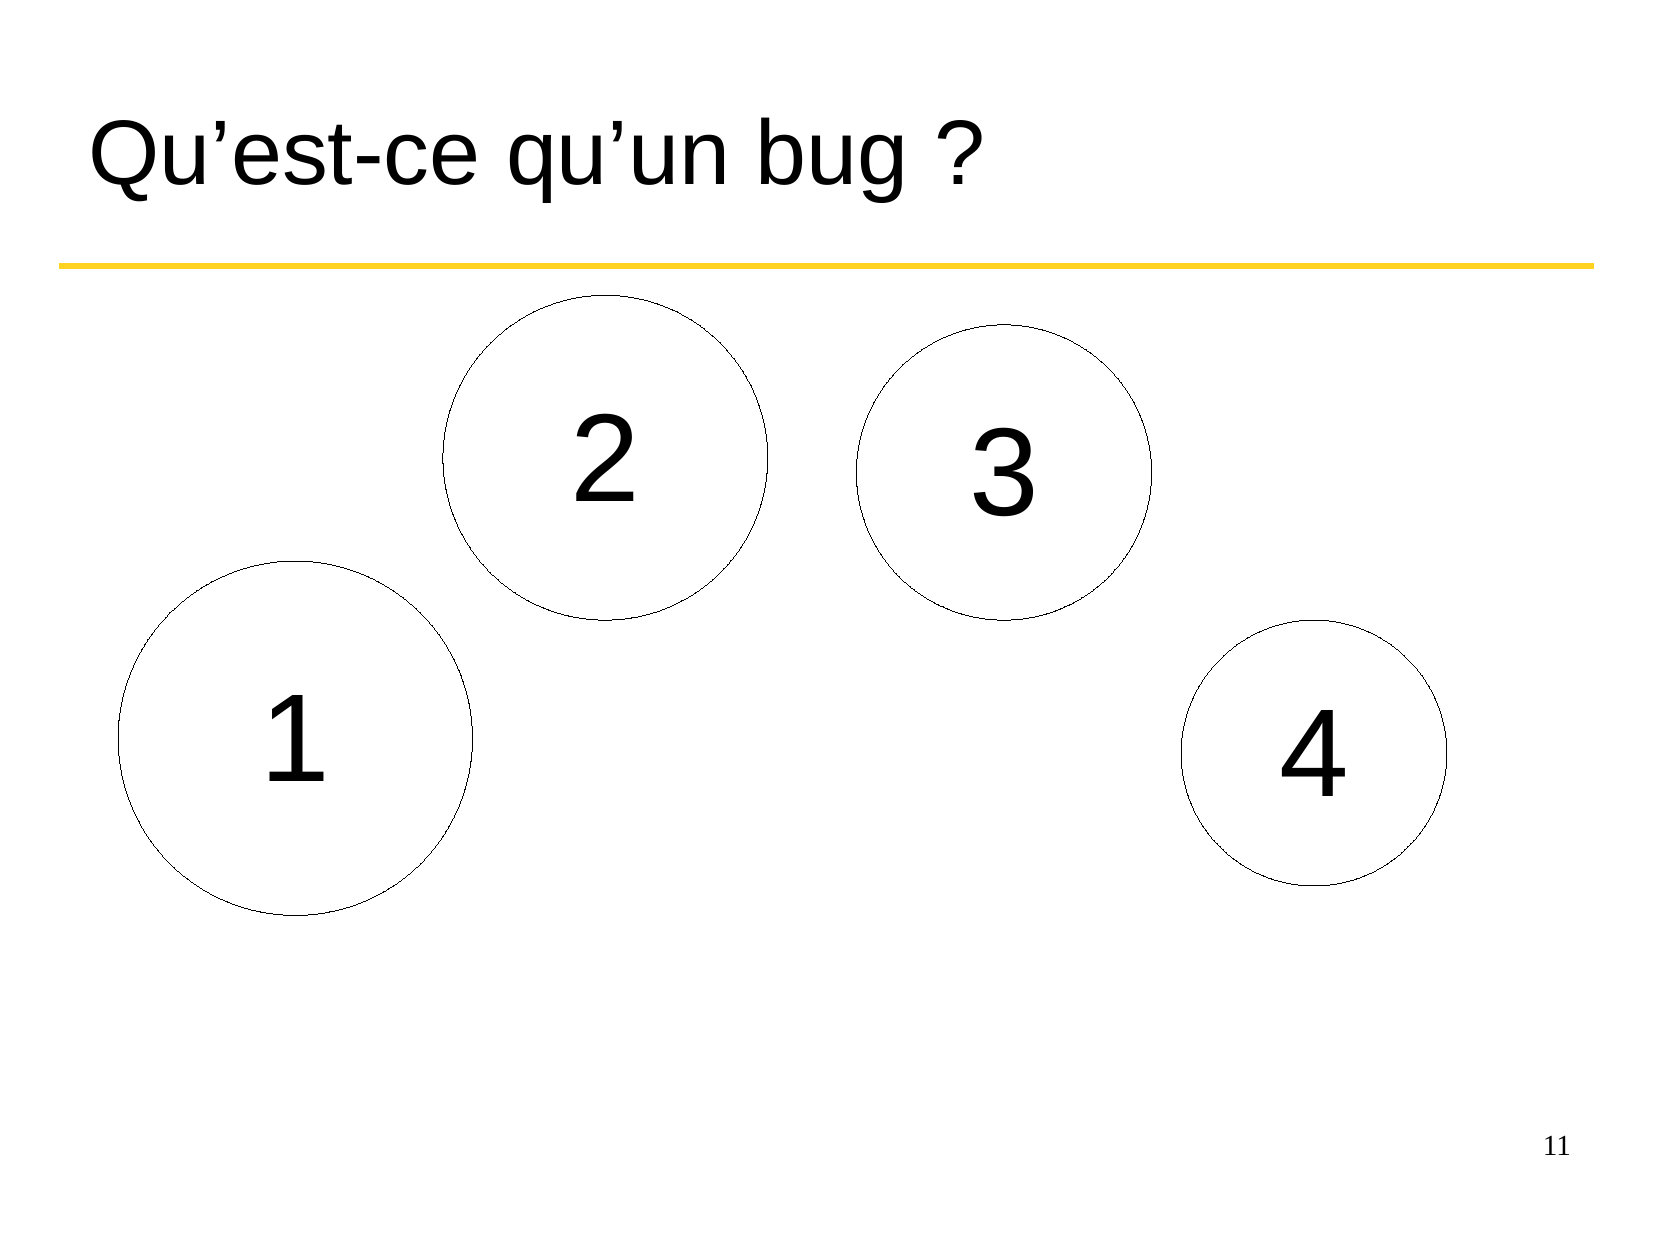

# Qu’est-ce qu’un bug ?
2
3
1
4
11